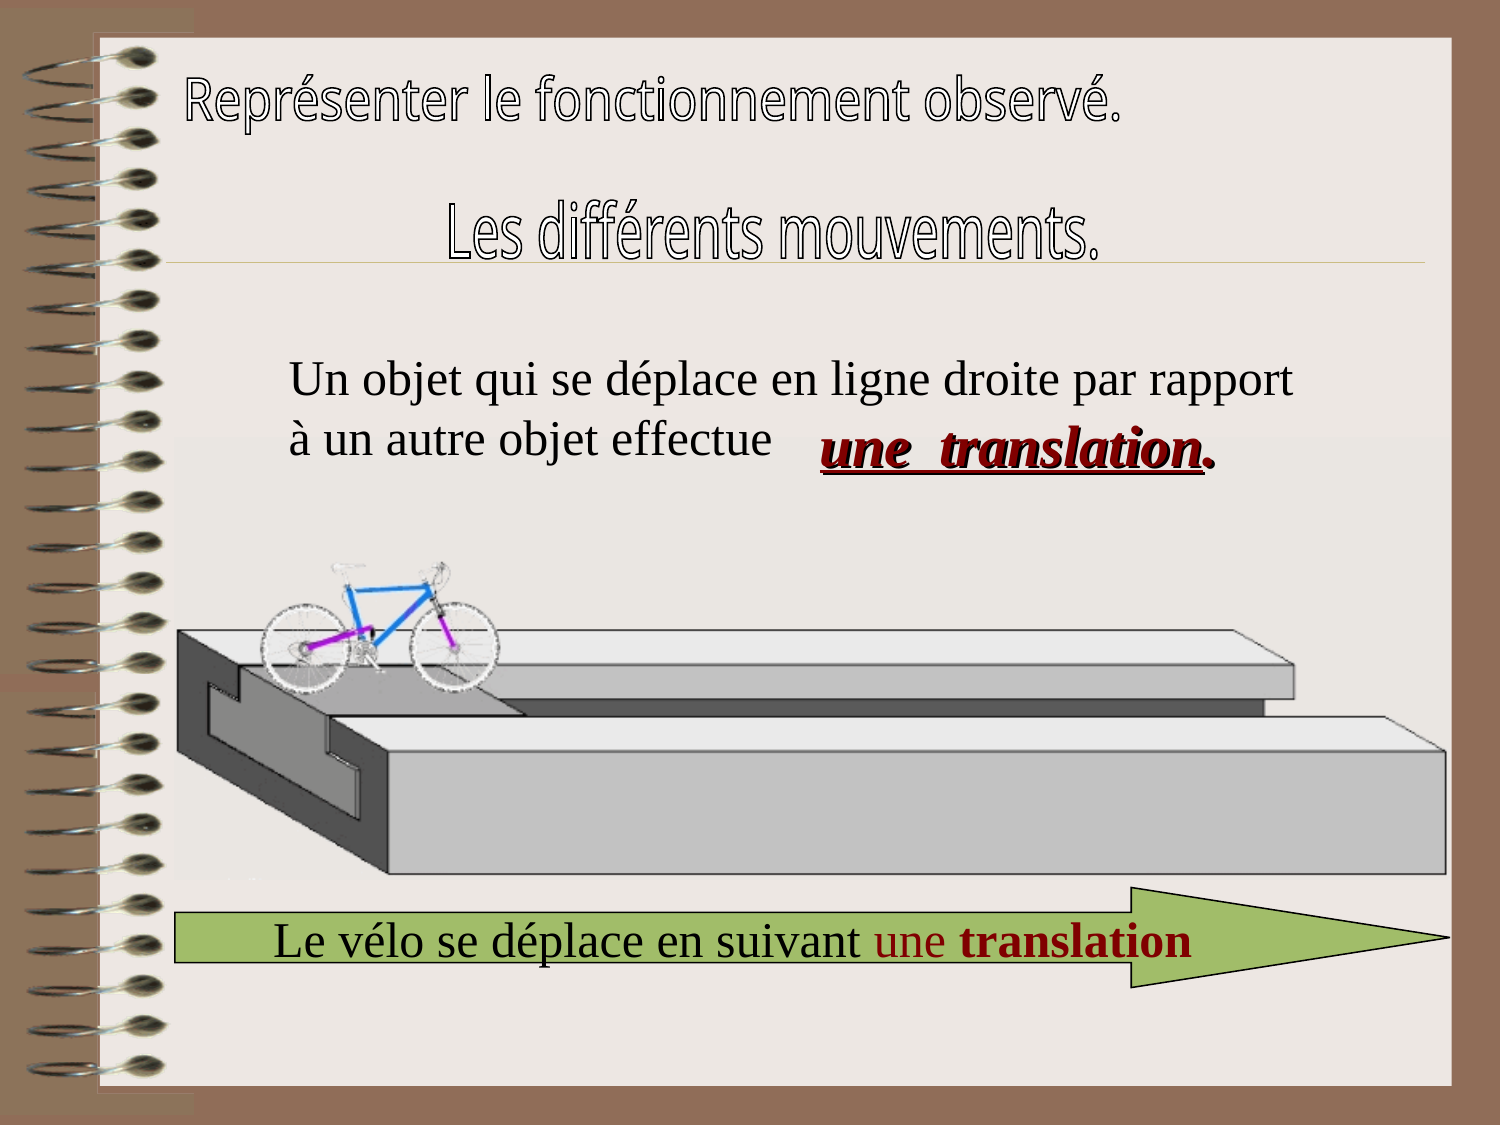

Représenter le fonctionnement observé.
Les différents mouvements.
Un objet qui se déplace en ligne droite par rapport
à un autre objet effectue
une translation.
Le vélo se déplace en suivant une translation